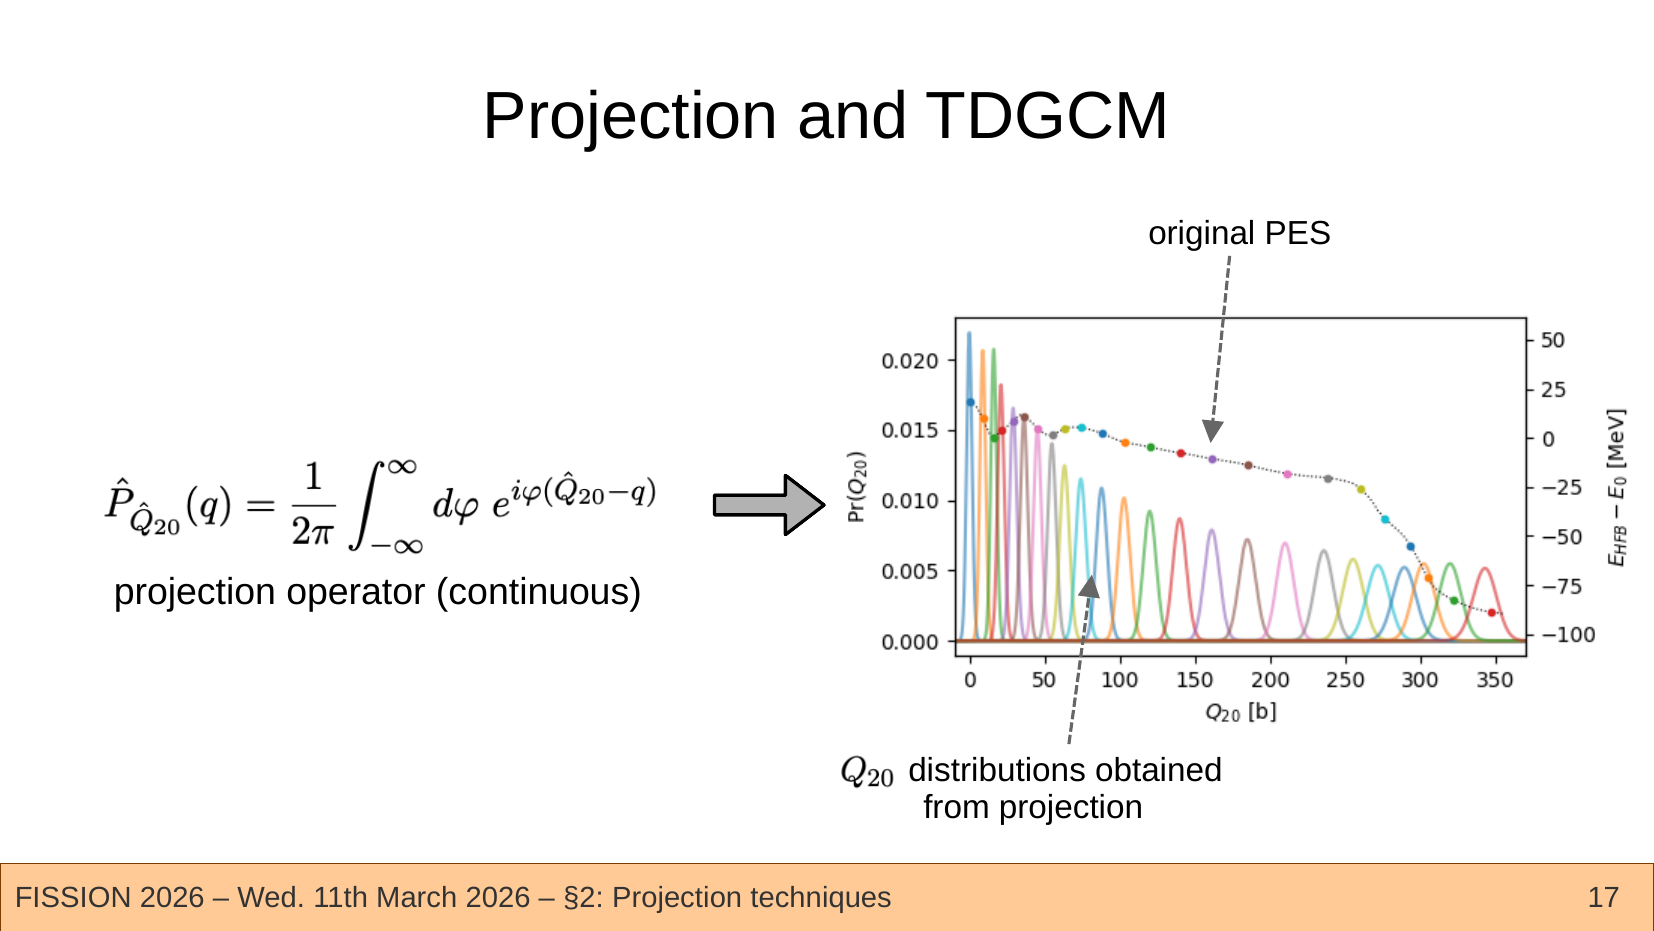

# Projection and TDGCM
original PES
projection operator (continuous)
 distributions obtained from projection
FISSION 2026 – Wed. 11th March 2026 – §2: Projection techniques